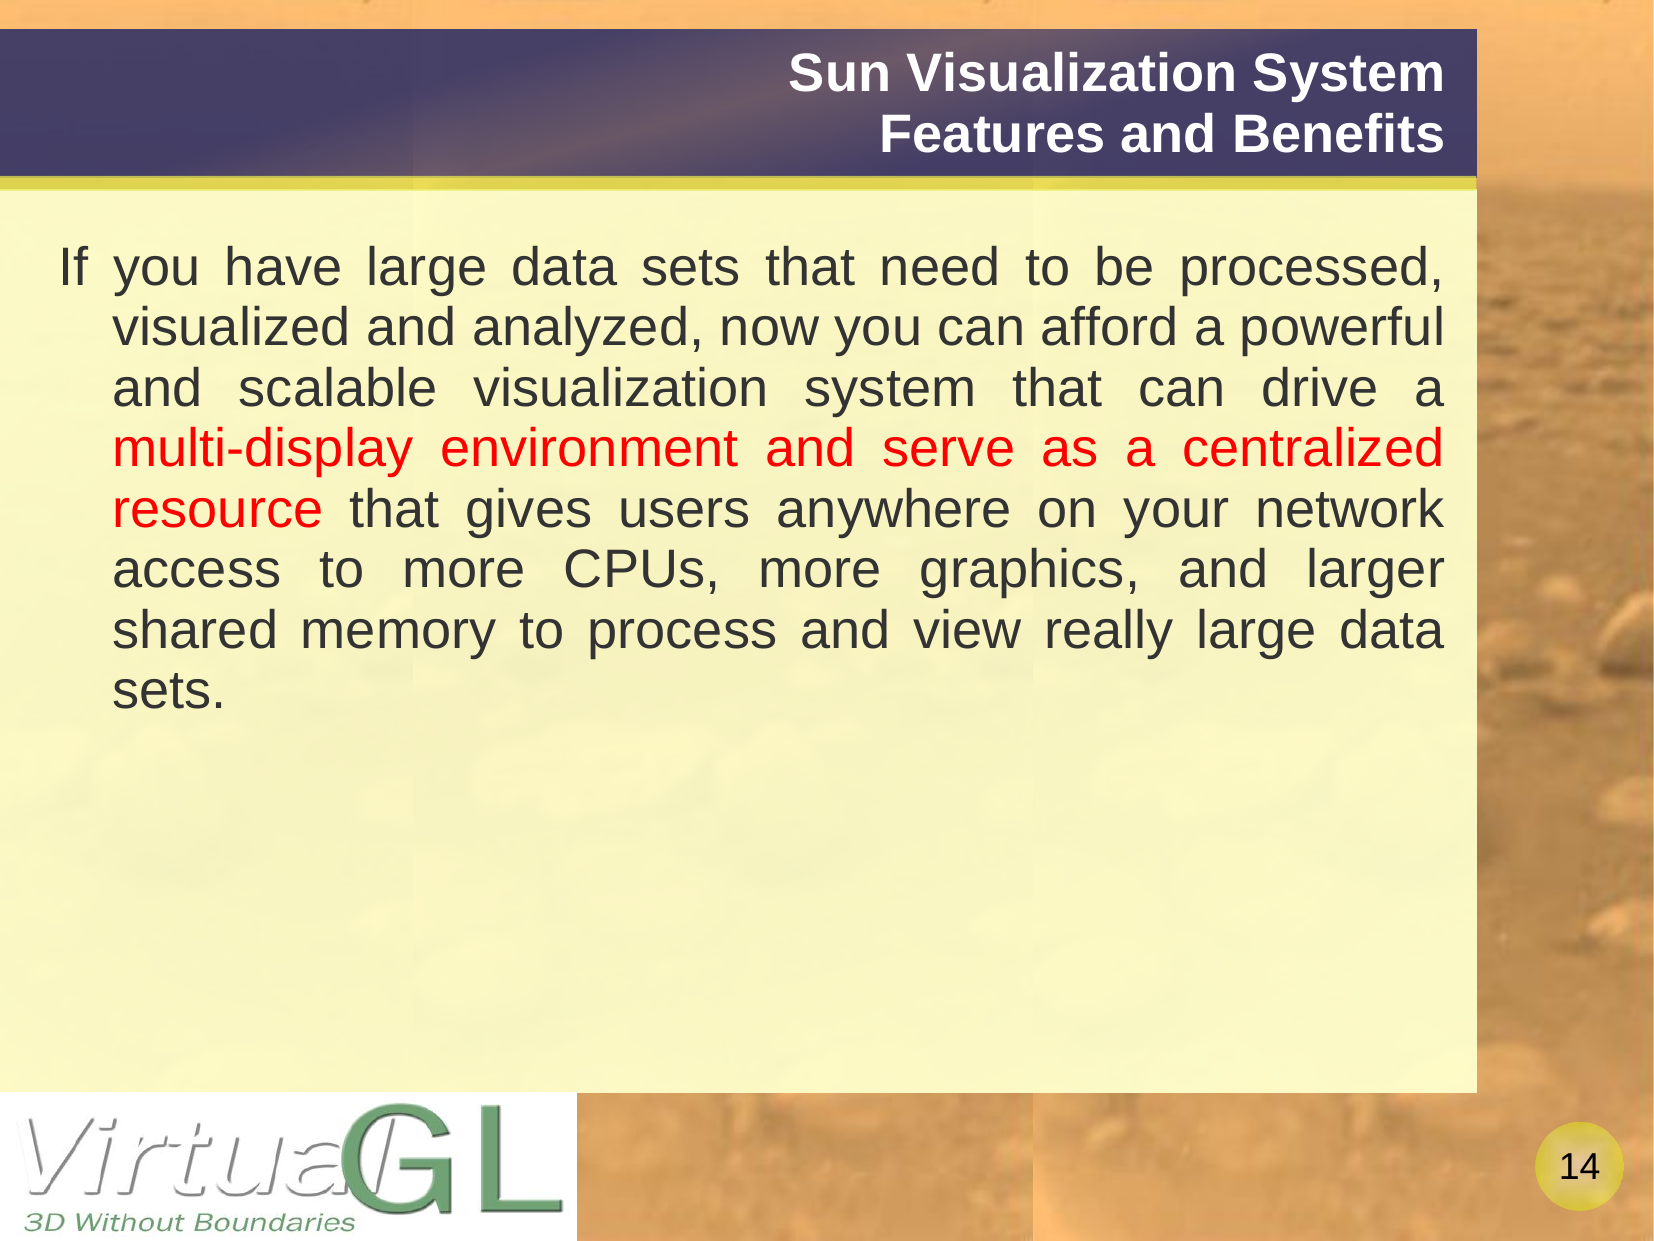

# Sun Visualization System Features and Benefits
If you have large data sets that need to be processed, visualized and analyzed, now you can afford a powerful and scalable visualization system that can drive a multi-display environment and serve as a centralized resource that gives users anywhere on your network access to more CPUs, more graphics, and larger shared memory to process and view really large data sets.